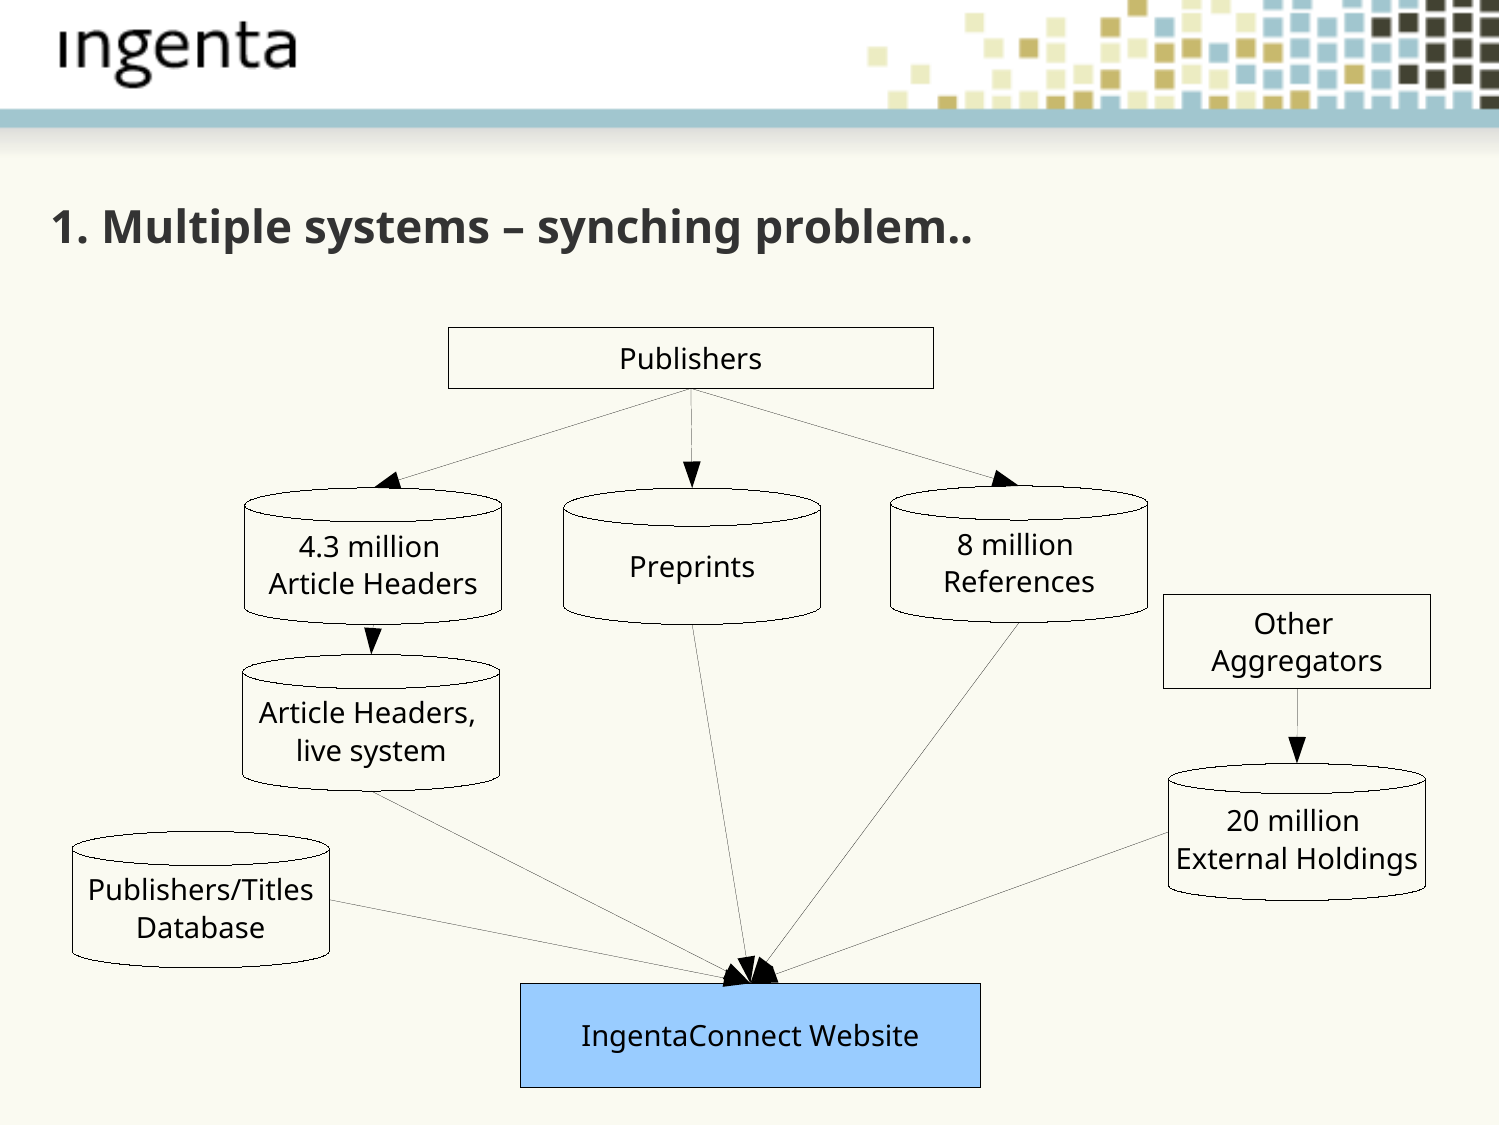

# 1. Multiple systems – synching problem..
Publishers
8 million
References
4.3 million
Article Headers
Preprints
Other
Aggregators
Article Headers,
live system
20 million
External Holdings
Publishers/Titles
Database
IngentaConnect Website